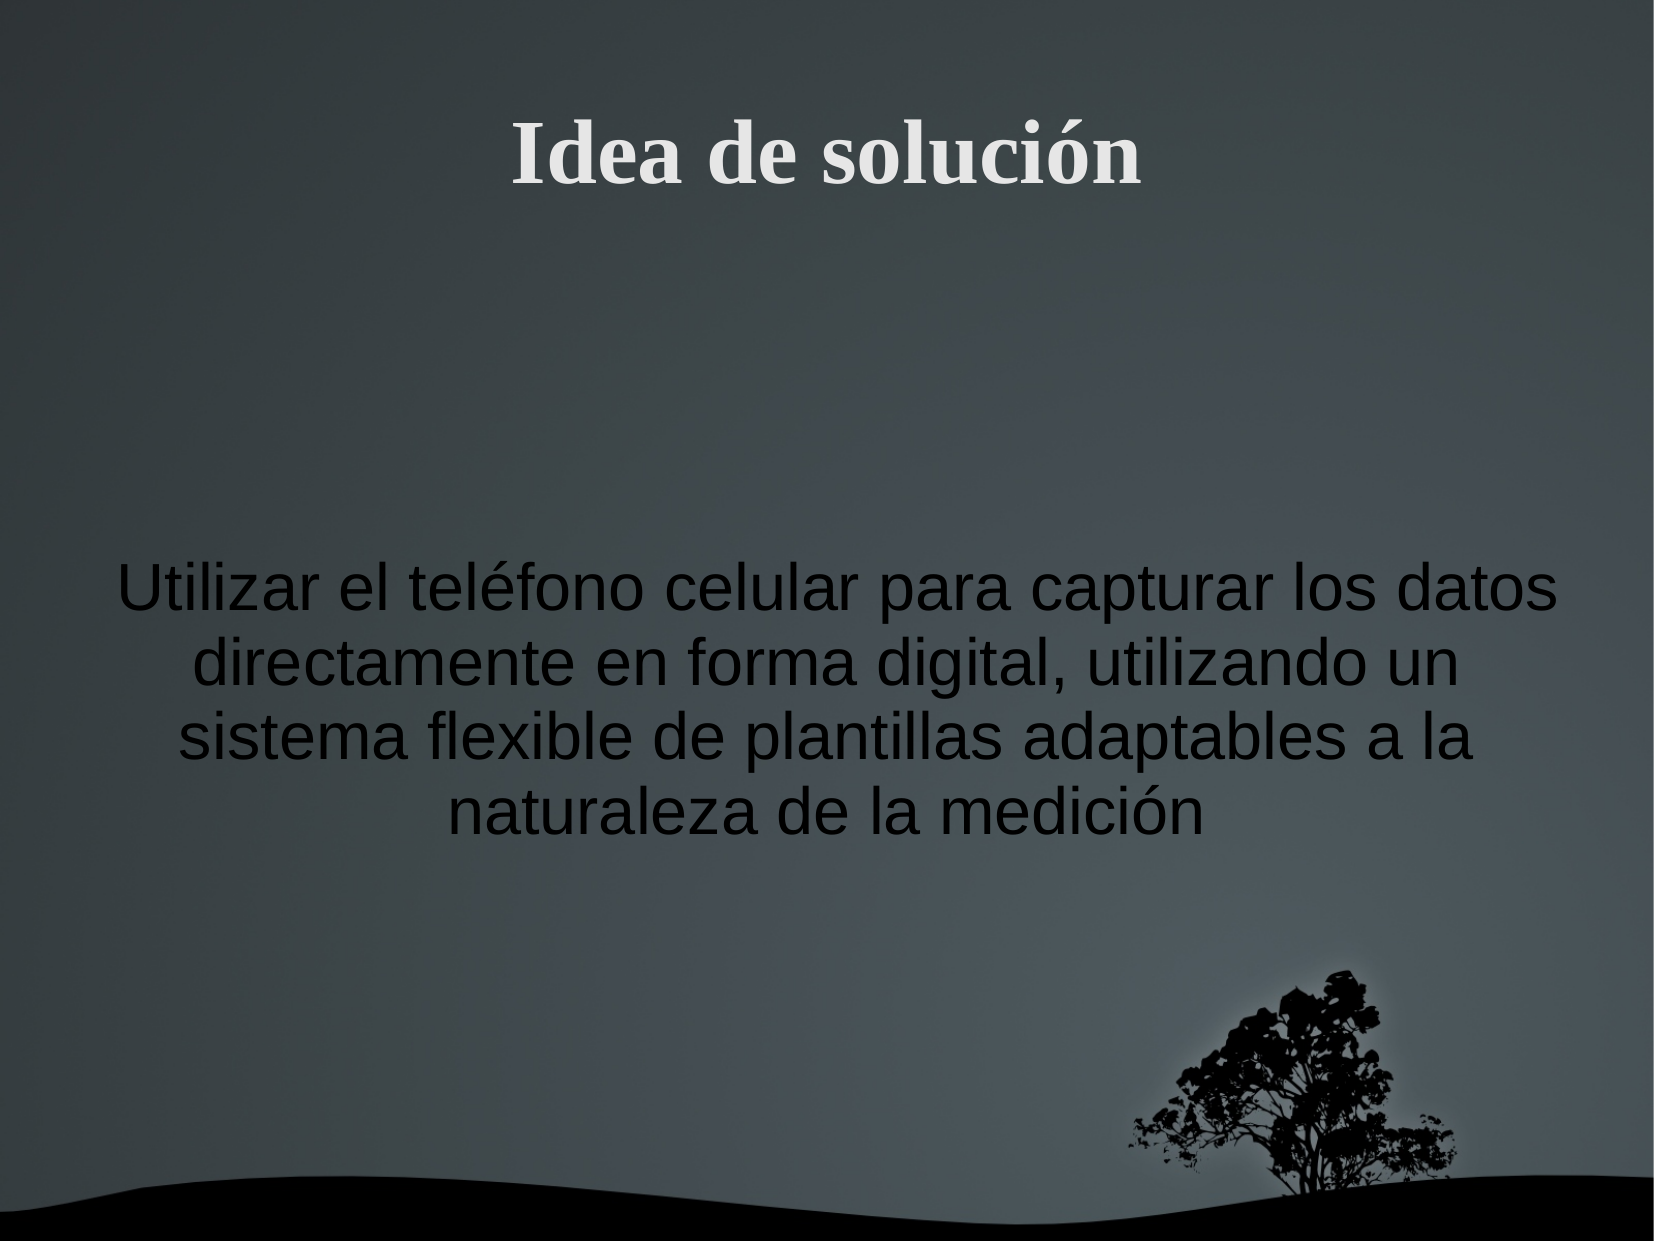

# Idea de solución
Utilizar el teléfono celular para capturar los datos directamente en forma digital, utilizando un sistema flexible de plantillas adaptables a la naturaleza de la medición